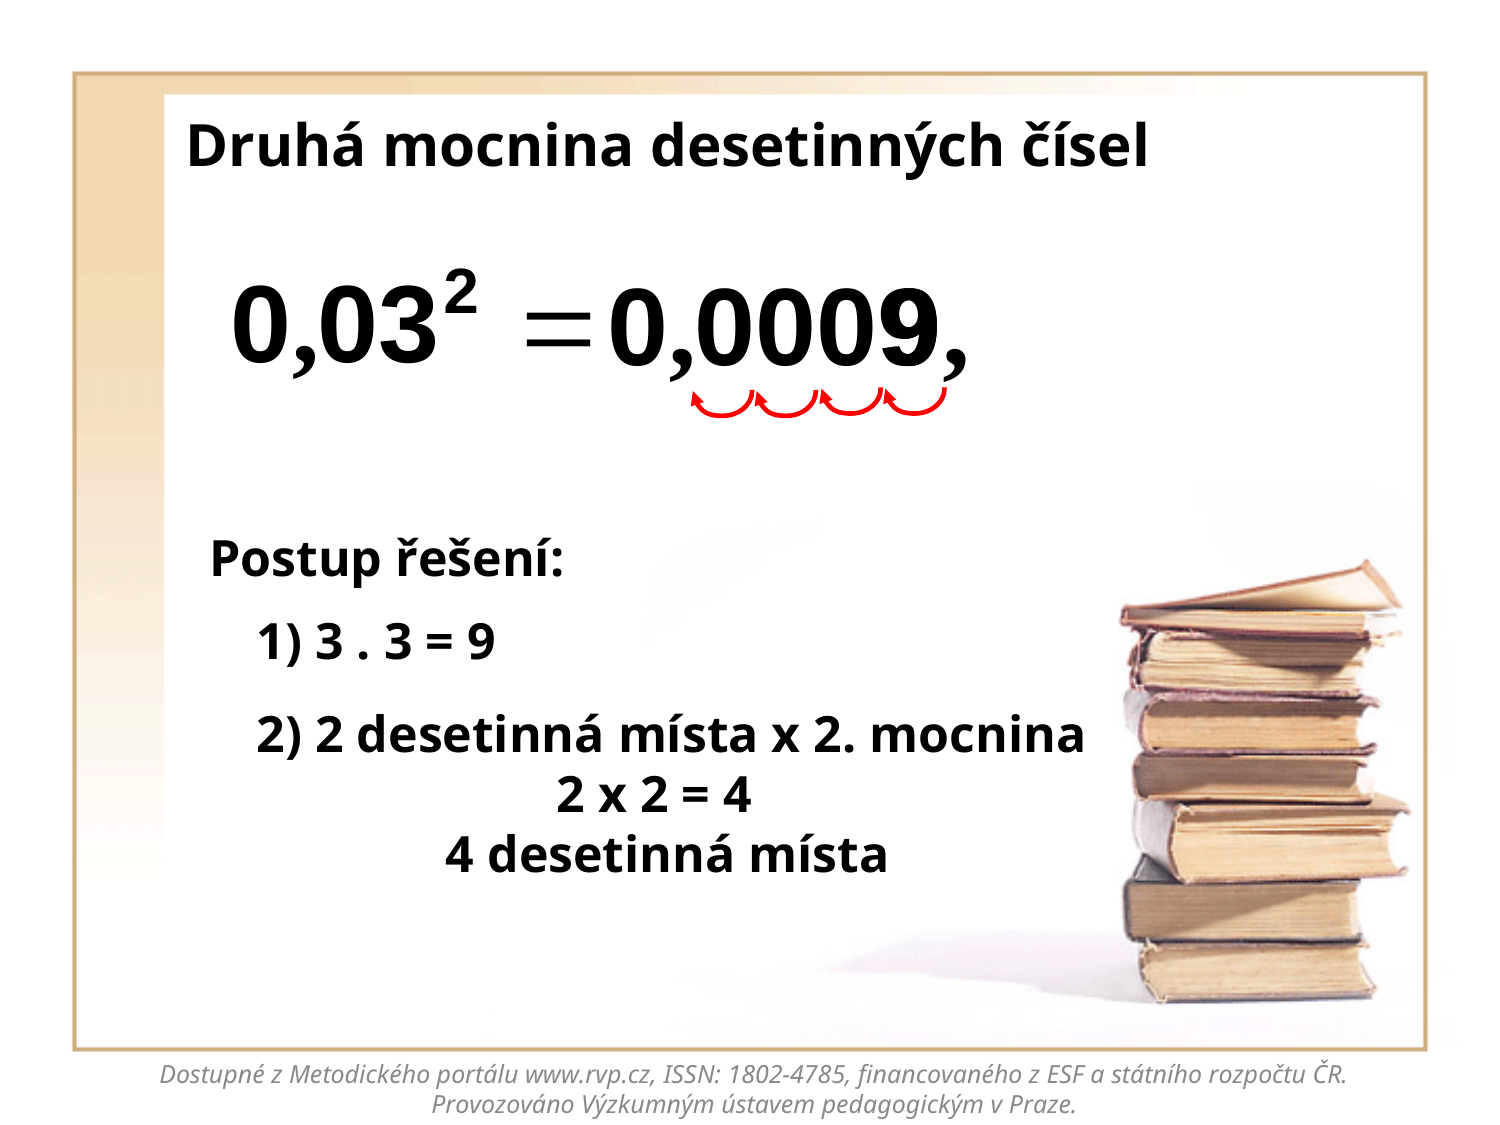

Druhá mocnina desetinných čísel
Postup řešení:
1) 3 . 3 = 9
2) 2 desetinná místa x 2. mocnina
 	2 x 2 = 4
 	 4 desetinná místa